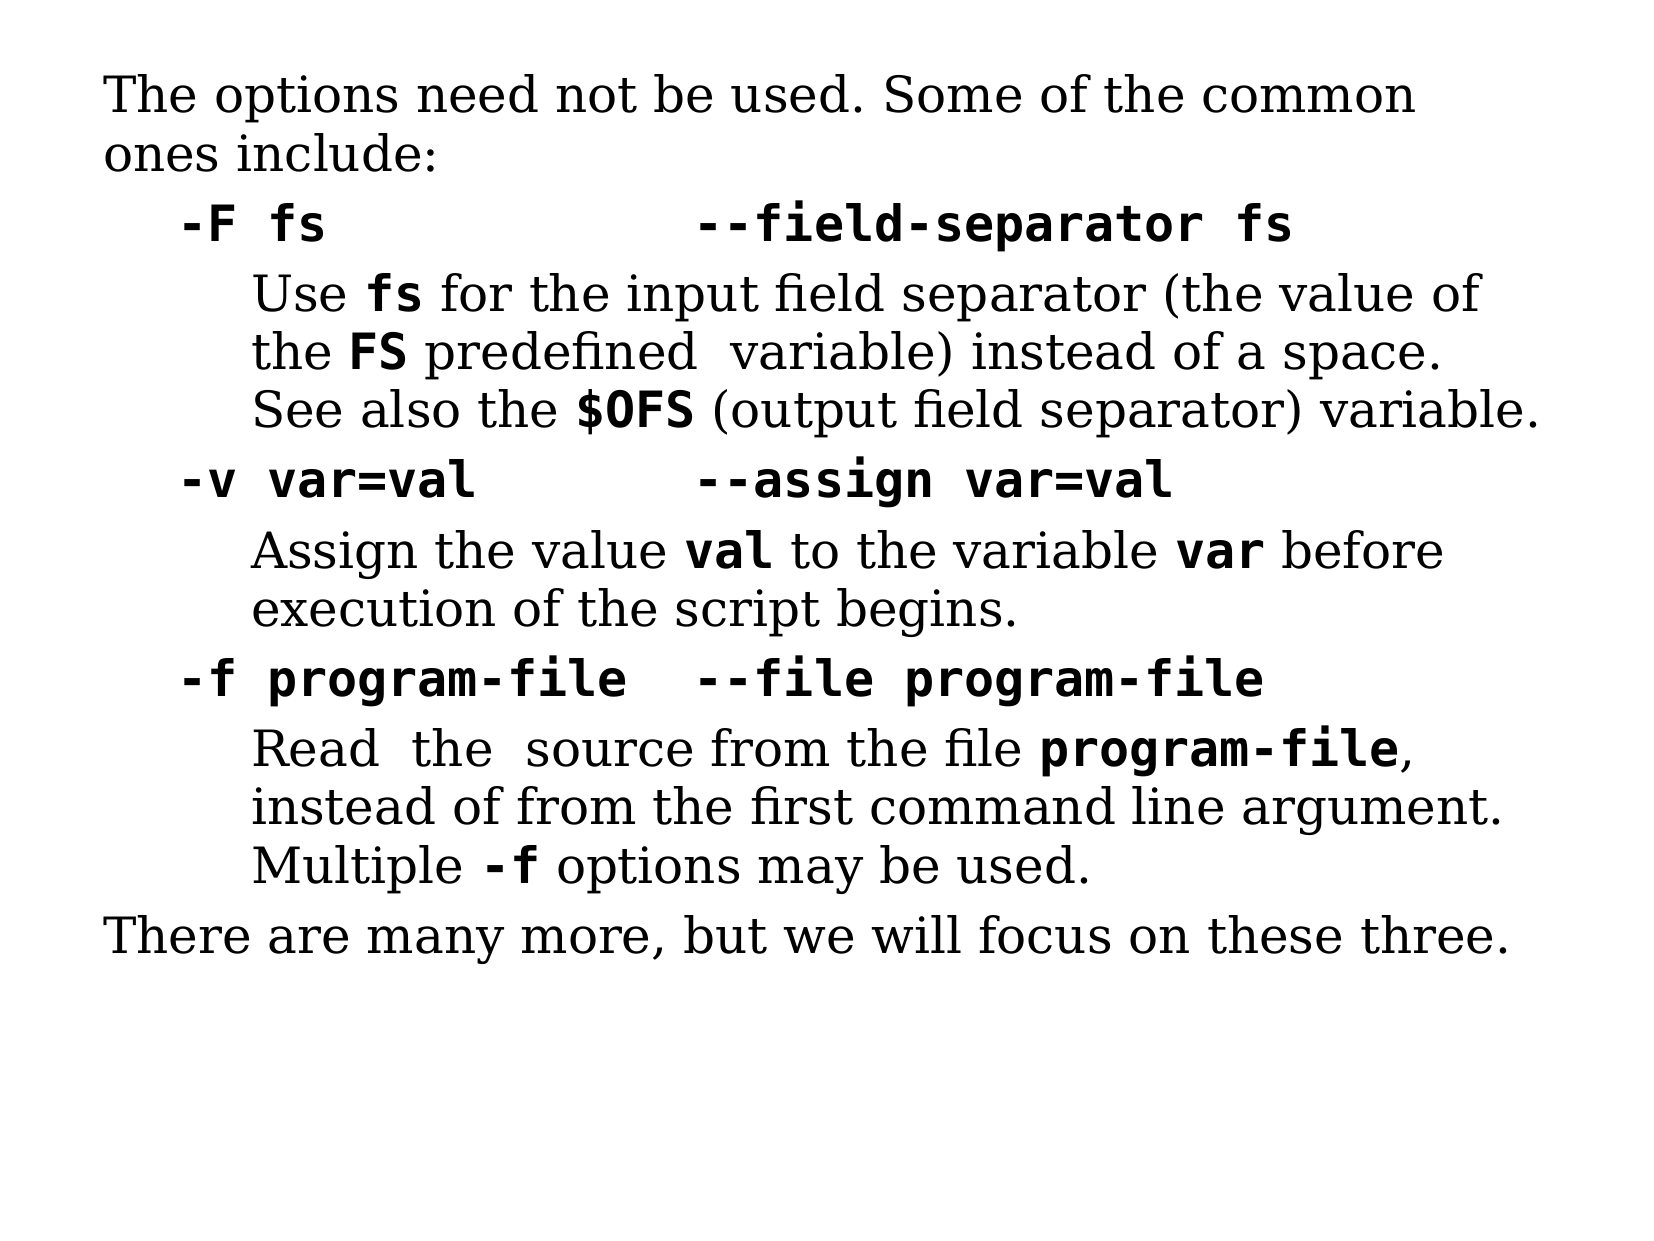

The options need not be used. Some of the common ones include:
	-F fs					--field-separator fs
		Use fs for the input field separator (the value of
		the FS predefined variable) instead of a space.
		See also the $OFS (output field separator) variable.
	-v var=val			--assign var=val
		Assign the value val to the variable var before
		execution of the script begins.
	-f program-file	--file program-file
		Read the source from the file program-file,
		instead of from the first command line argument.
		Multiple -f options may be used.
There are many more, but we will focus on these three.